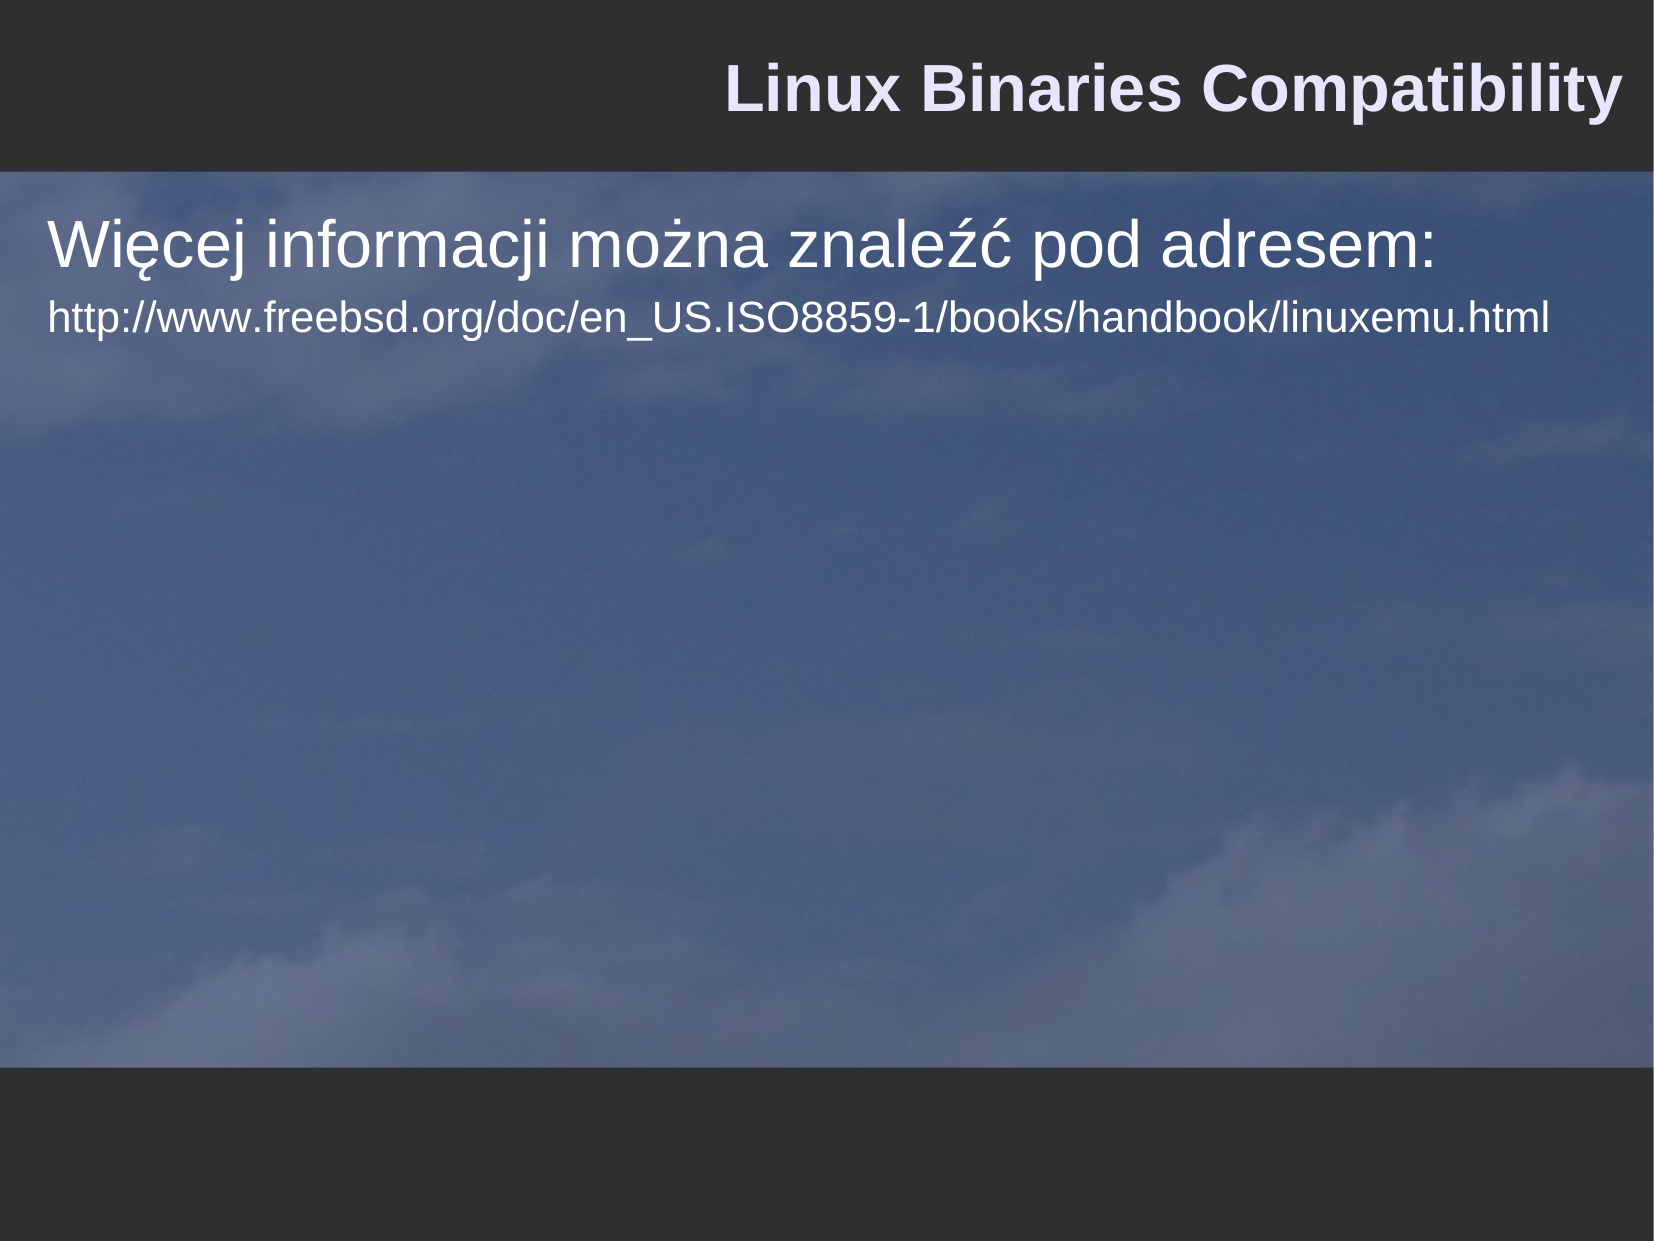

# Linux Binaries Compatibility
Więcej informacji można znaleźć pod adresem:
http://www.freebsd.org/doc/en_US.ISO8859-1/books/handbook/linuxemu.html